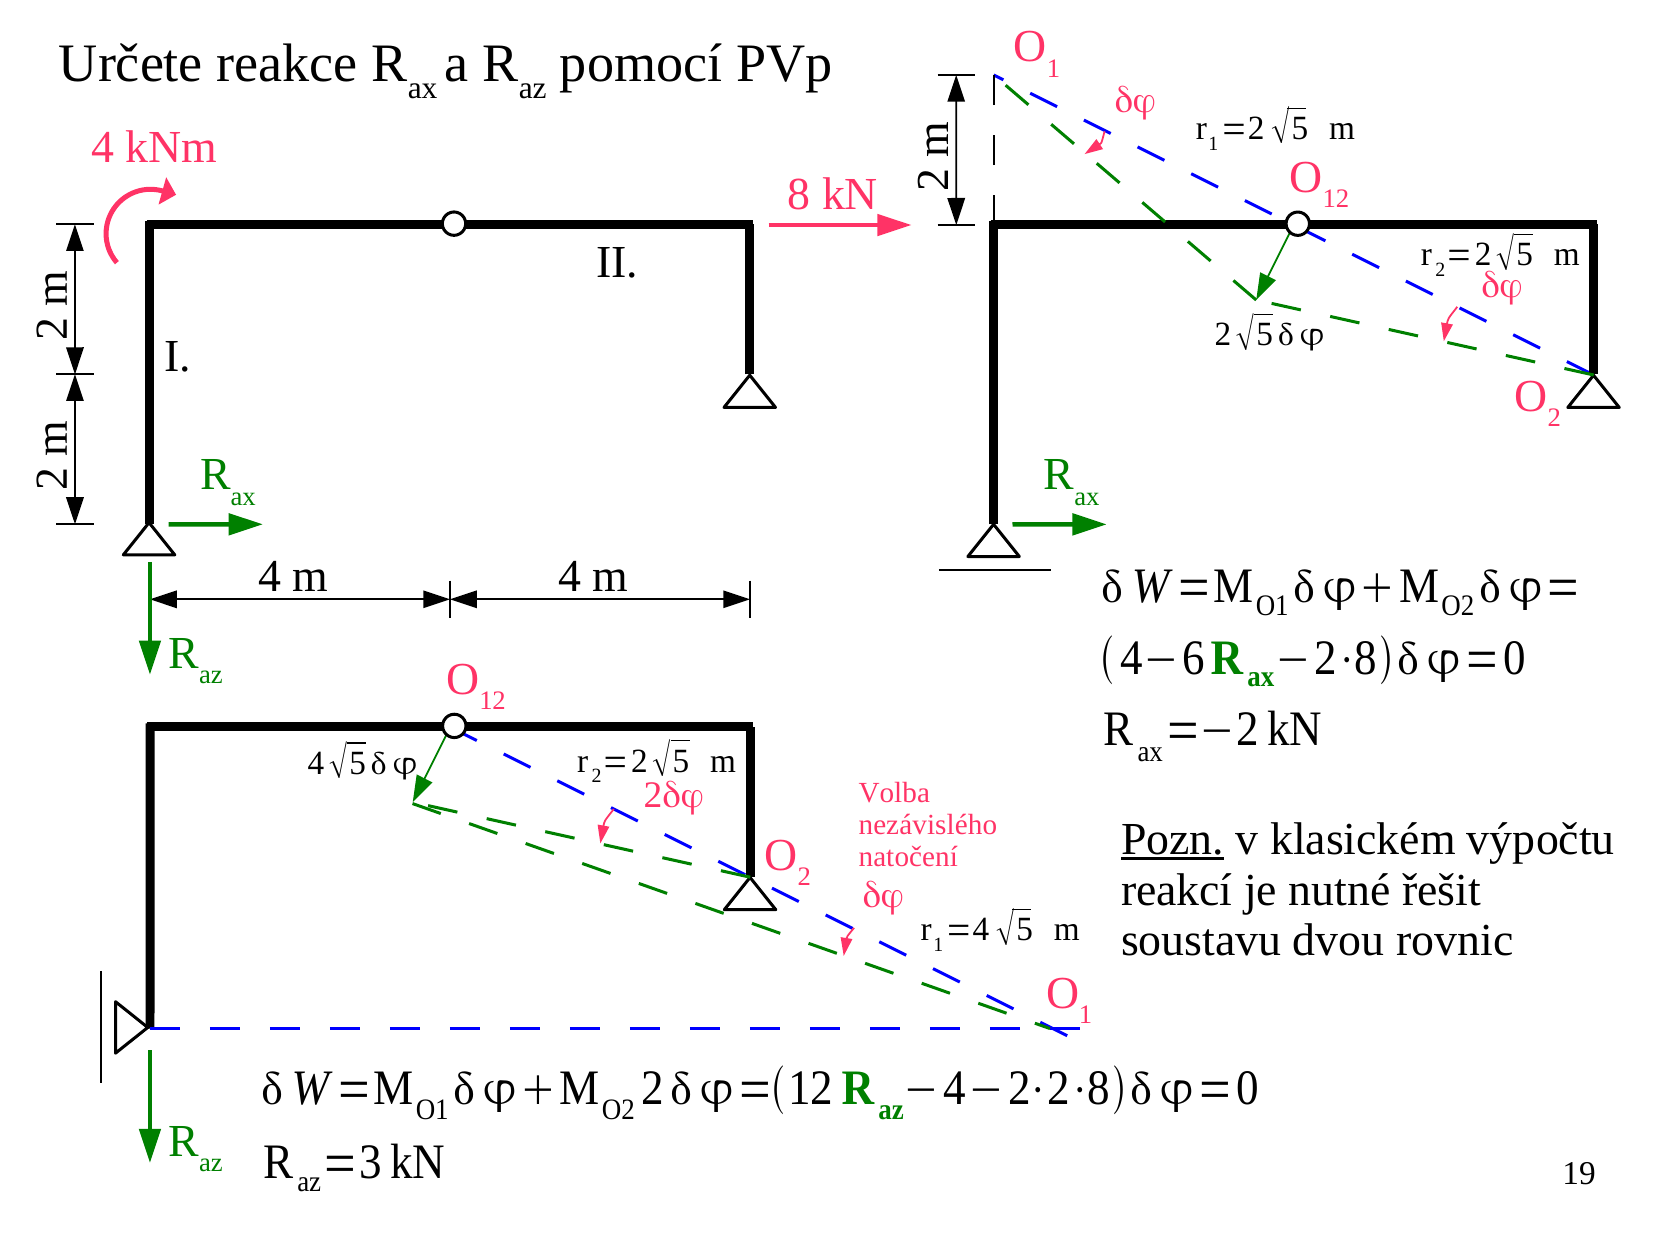

# Určete reakce Rax a Raz pomocí PVp
O1
dj
2 m
4 kNm
O12
8 kN
II.
2 m
dj
I.
O2
2 m
Rax
Rax
4 m
4 m
Raz
O12
Volba nezávislého natočení
2dj
Pozn. v klasickém výpočtu reakcí je nutné řešit soustavu dvou rovnic
O2
dj
O1
Raz
19